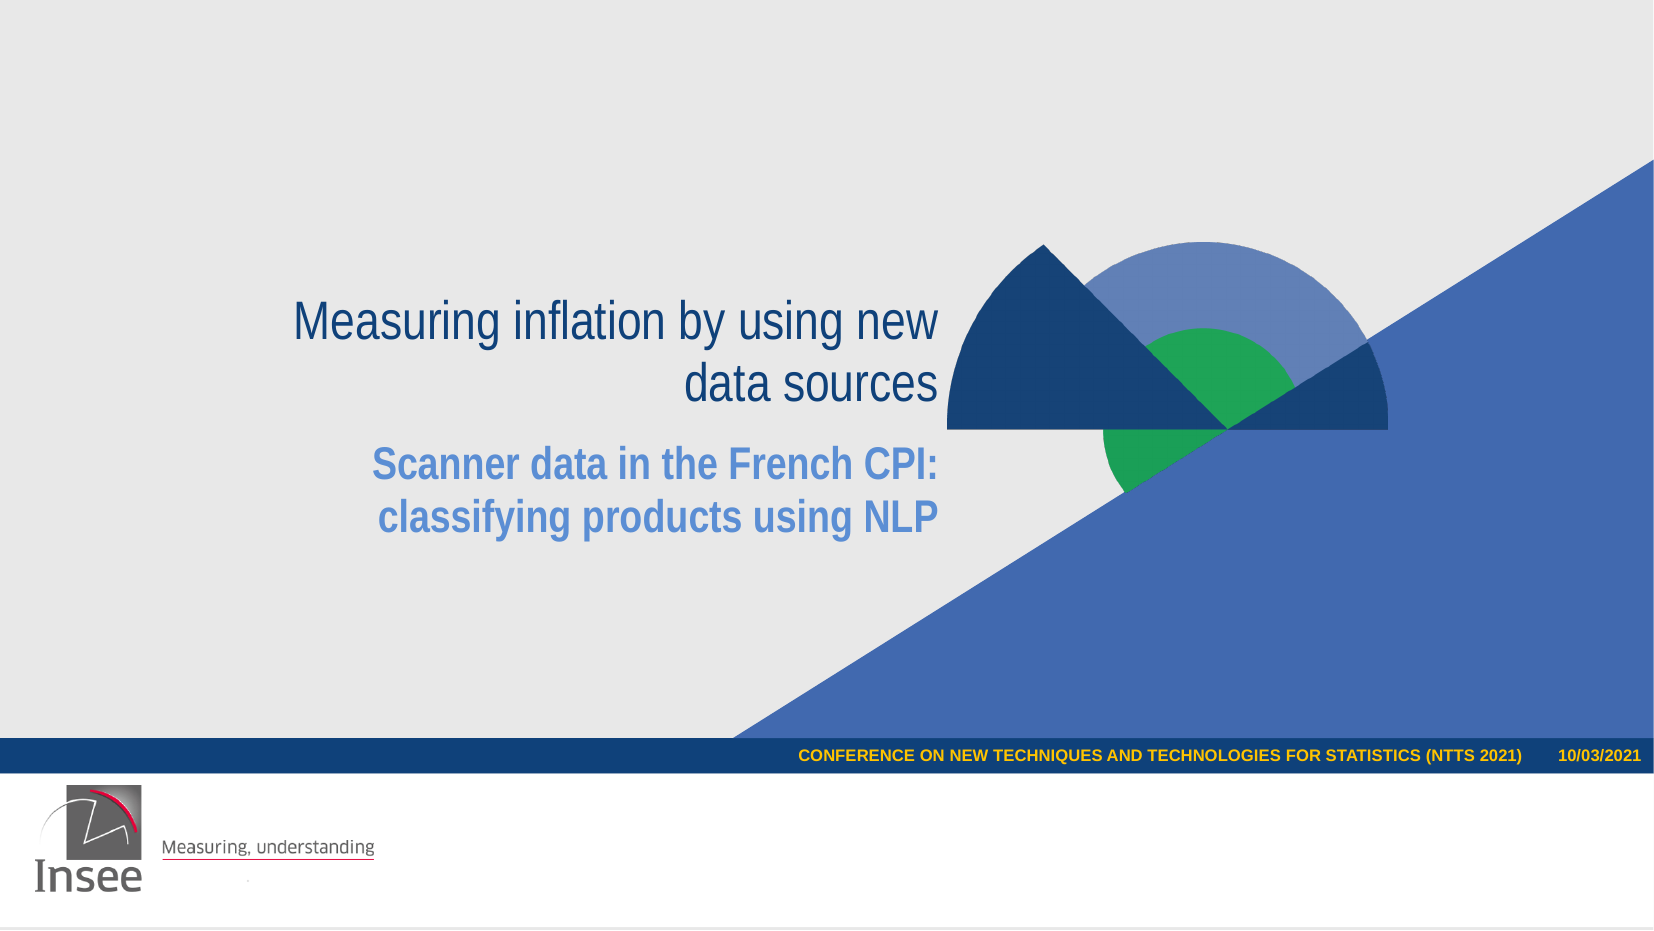

# Measuring inflation by using new data sources
Scanner data in the French CPI: classifying products using NLP
Conference on New Techniques and Technologies for Statistics (NTTS 2021)
10/03/2021